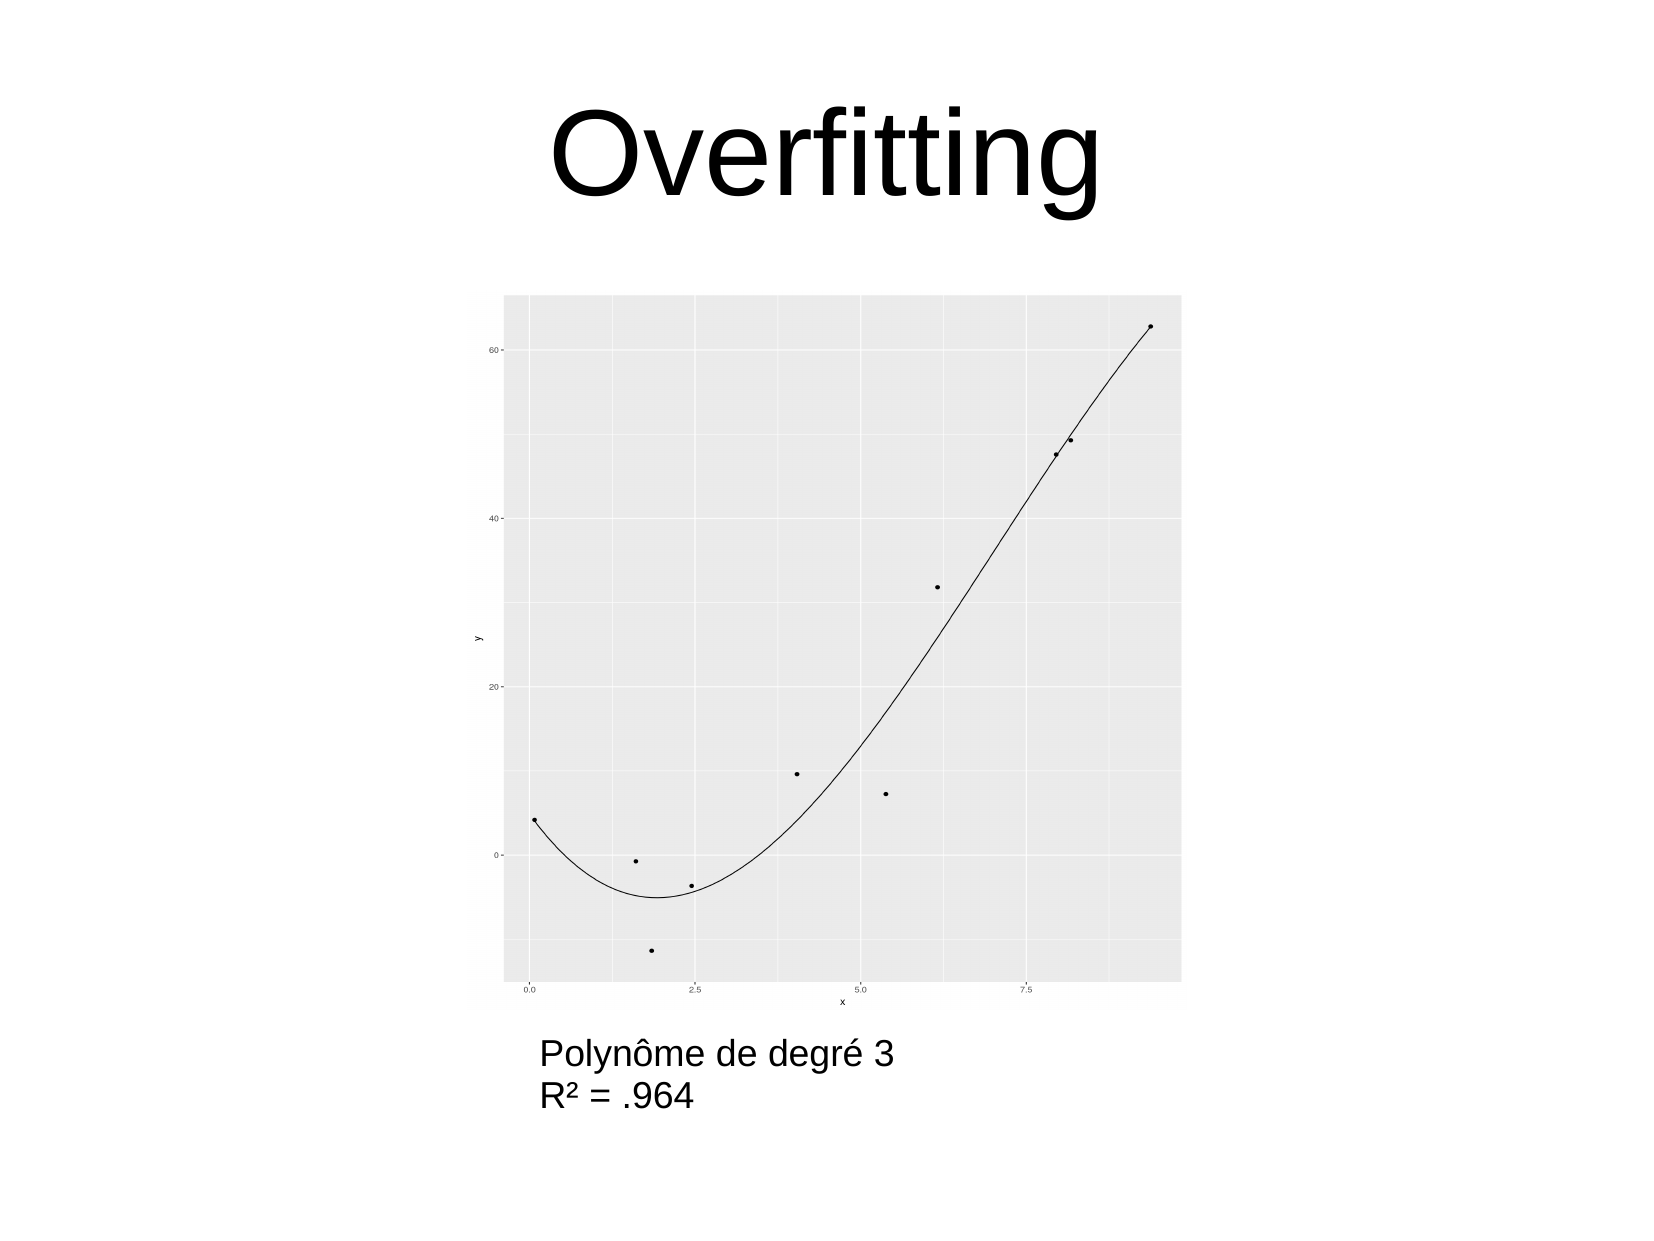

# Overfitting
Polynôme de degré 3
R² = .964